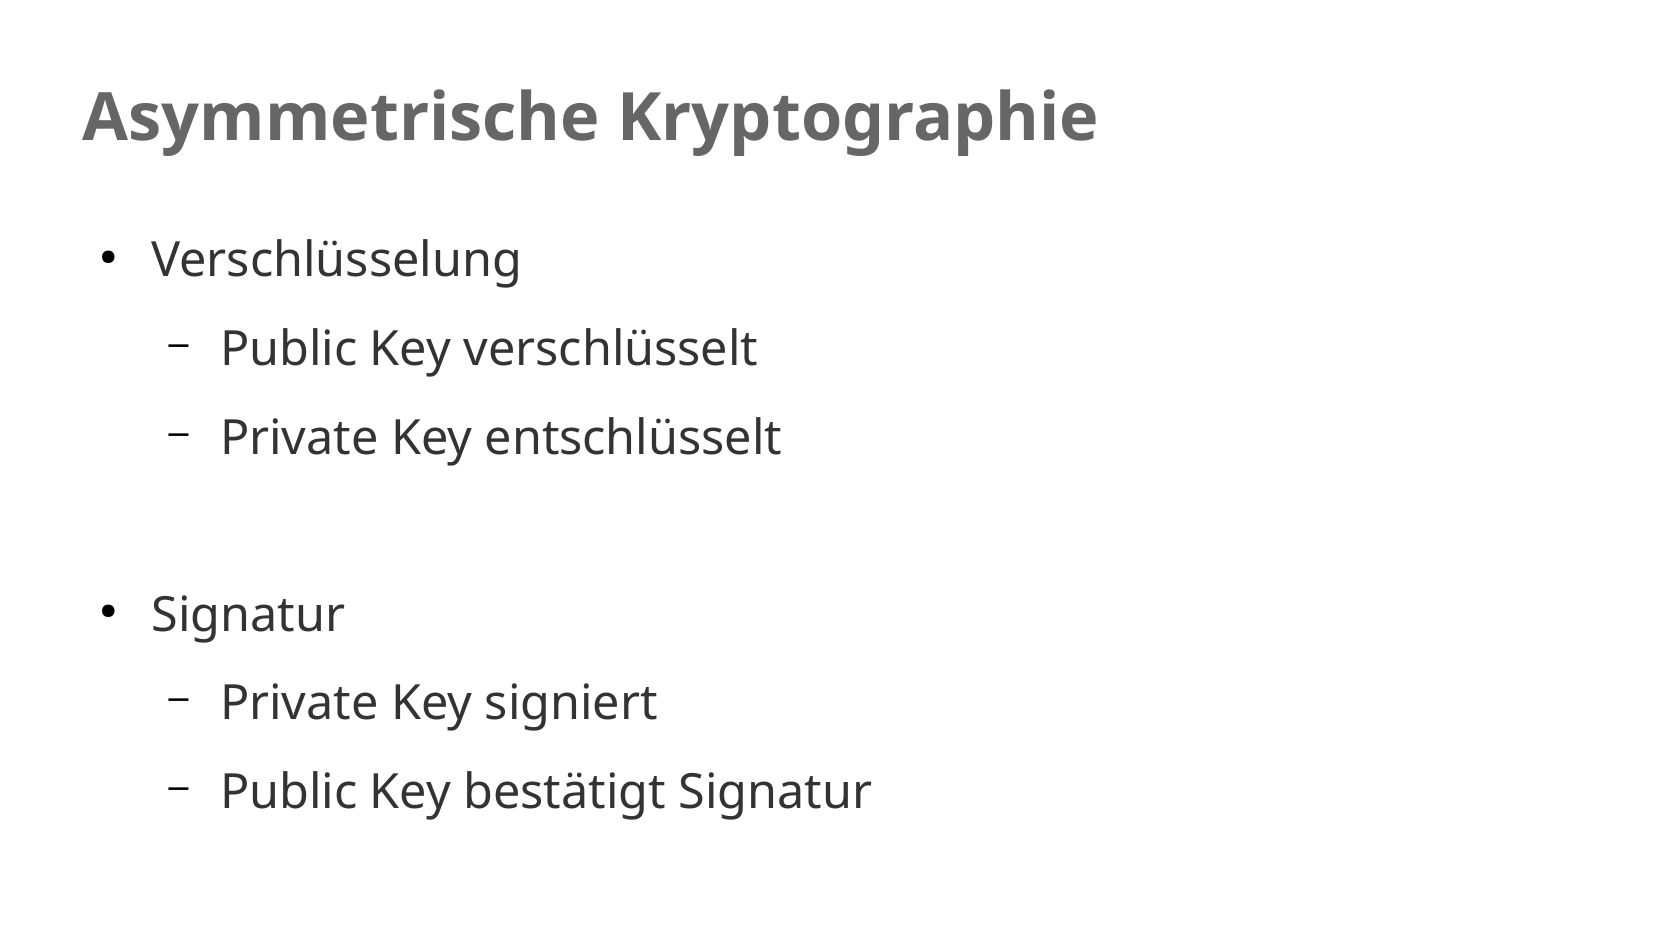

# Asymmetrische Kryptographie
Verschlüsselung
Public Key verschlüsselt
Private Key entschlüsselt
Signatur
Private Key signiert
Public Key bestätigt Signatur